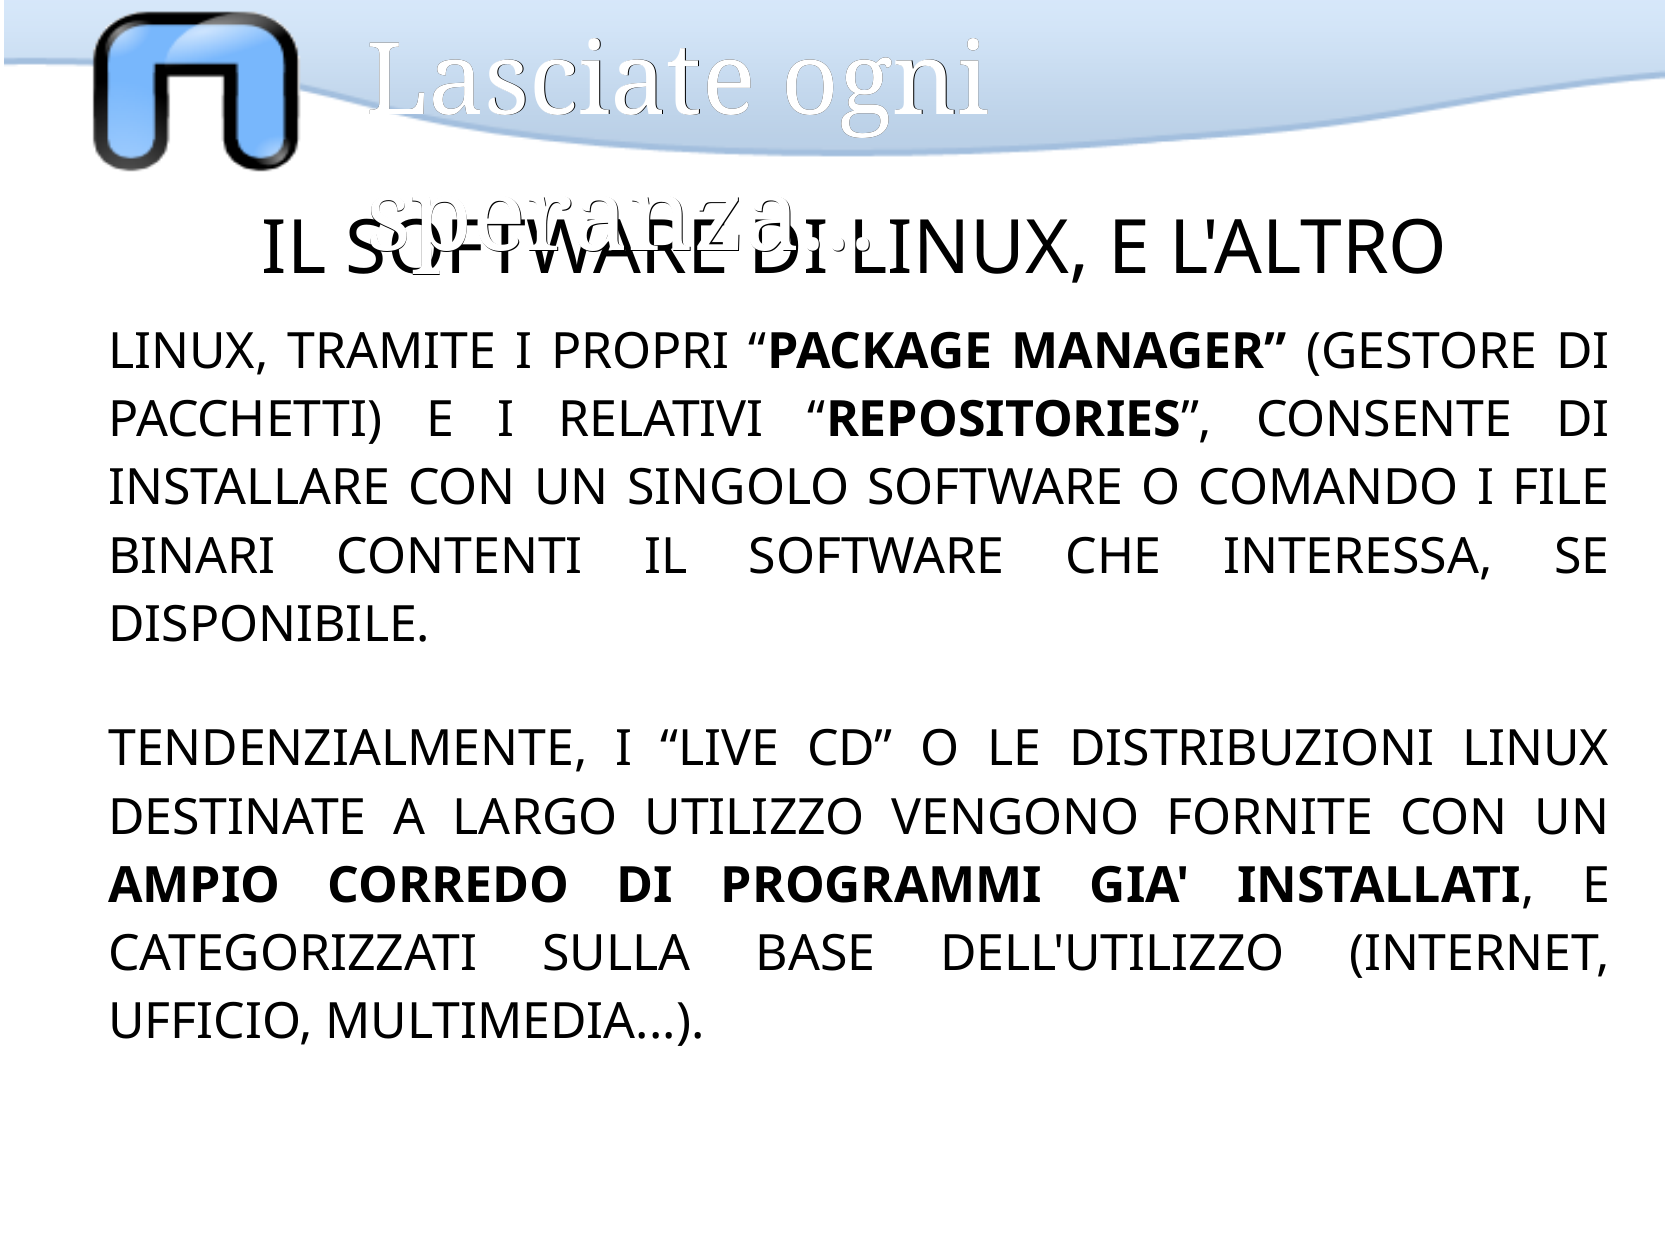

Lasciate ogni speranza...
# IL SOFTWARE DI LINUX, E L'ALTRO
LINUX, TRAMITE I PROPRI “PACKAGE MANAGER” (GESTORE DI PACCHETTI) E I RELATIVI “REPOSITORIES”, CONSENTE DI INSTALLARE CON UN SINGOLO SOFTWARE O COMANDO I FILE BINARI CONTENTI IL SOFTWARE CHE INTERESSA, SE DISPONIBILE.
TENDENZIALMENTE, I “LIVE CD” O LE DISTRIBUZIONI LINUX DESTINATE A LARGO UTILIZZO VENGONO FORNITE CON UN AMPIO CORREDO DI PROGRAMMI GIA' INSTALLATI, E CATEGORIZZATI SULLA BASE DELL'UTILIZZO (INTERNET, UFFICIO, MULTIMEDIA...).